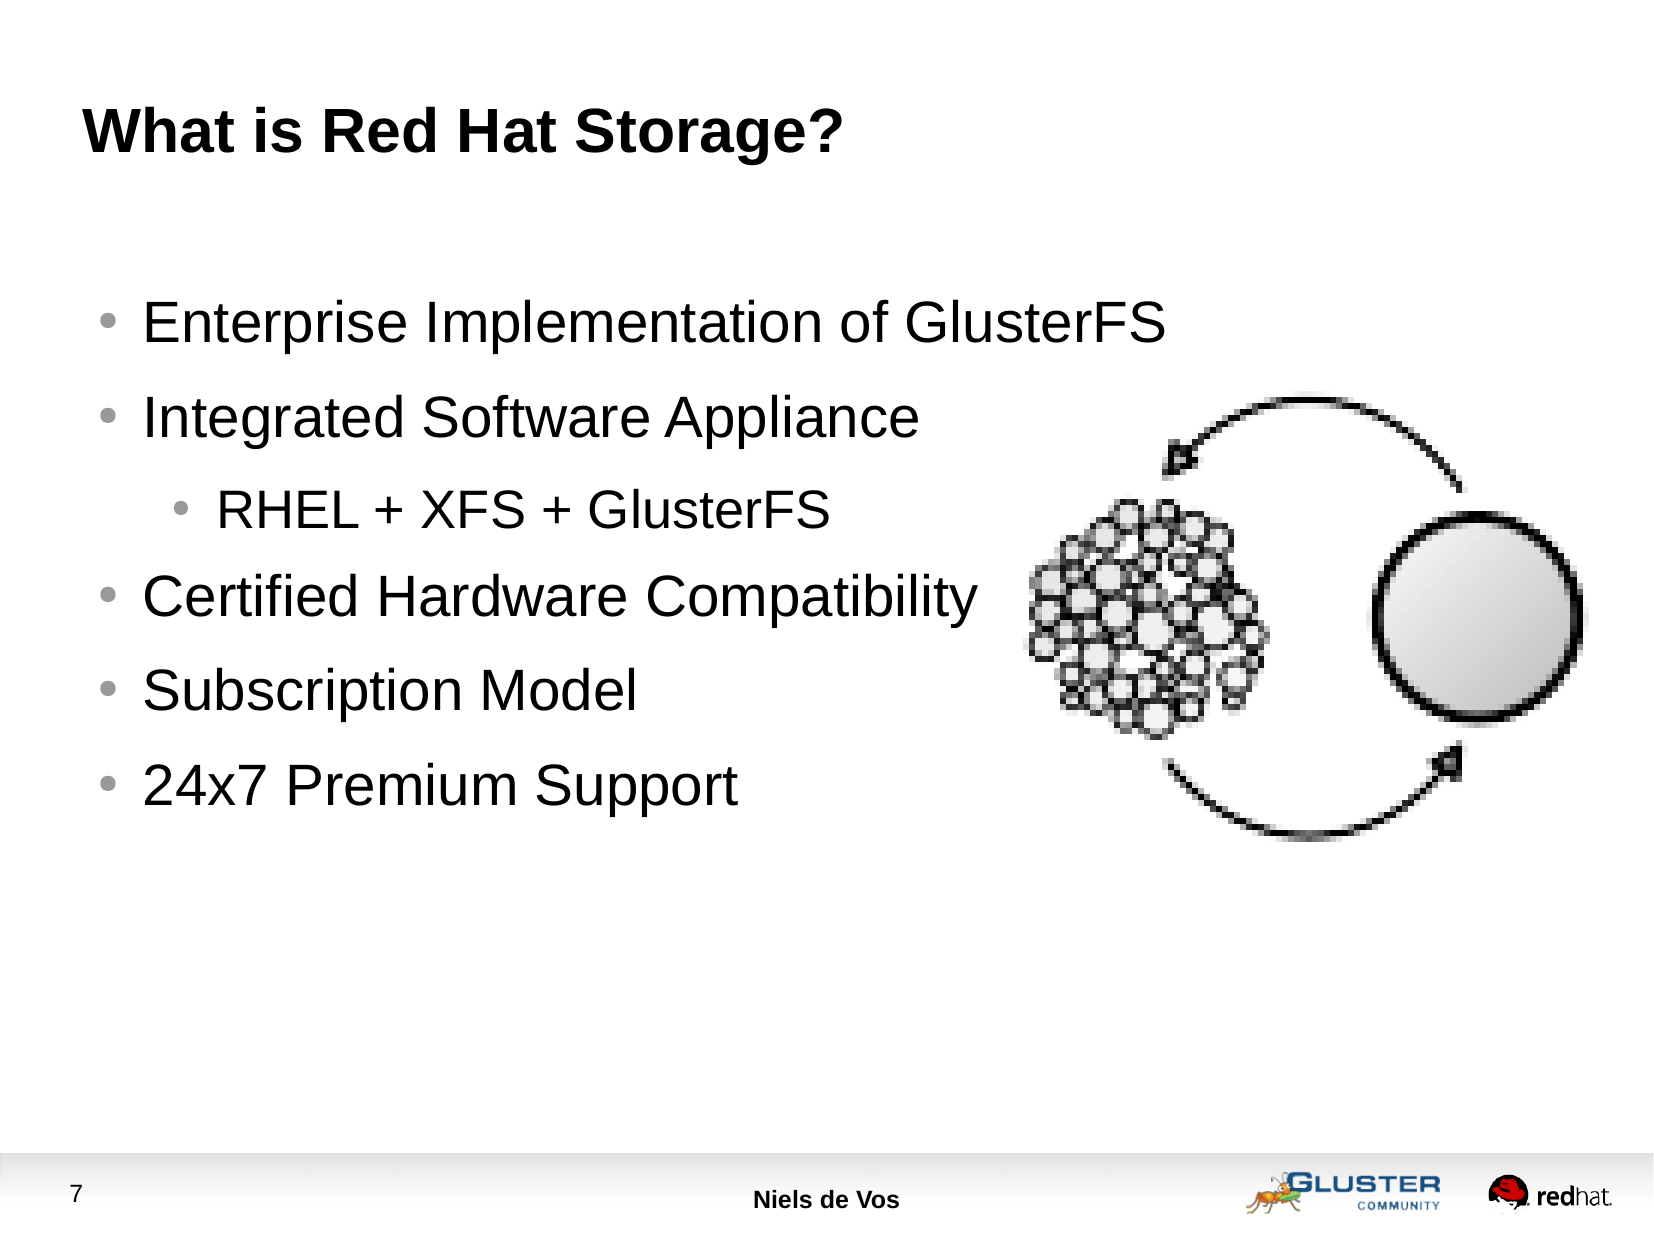

# What is Red Hat Storage?
Enterprise Implementation of GlusterFS
Integrated Software Appliance
RHEL + XFS + GlusterFS
Certified Hardware Compatibility
Subscription Model
24x7 Premium Support